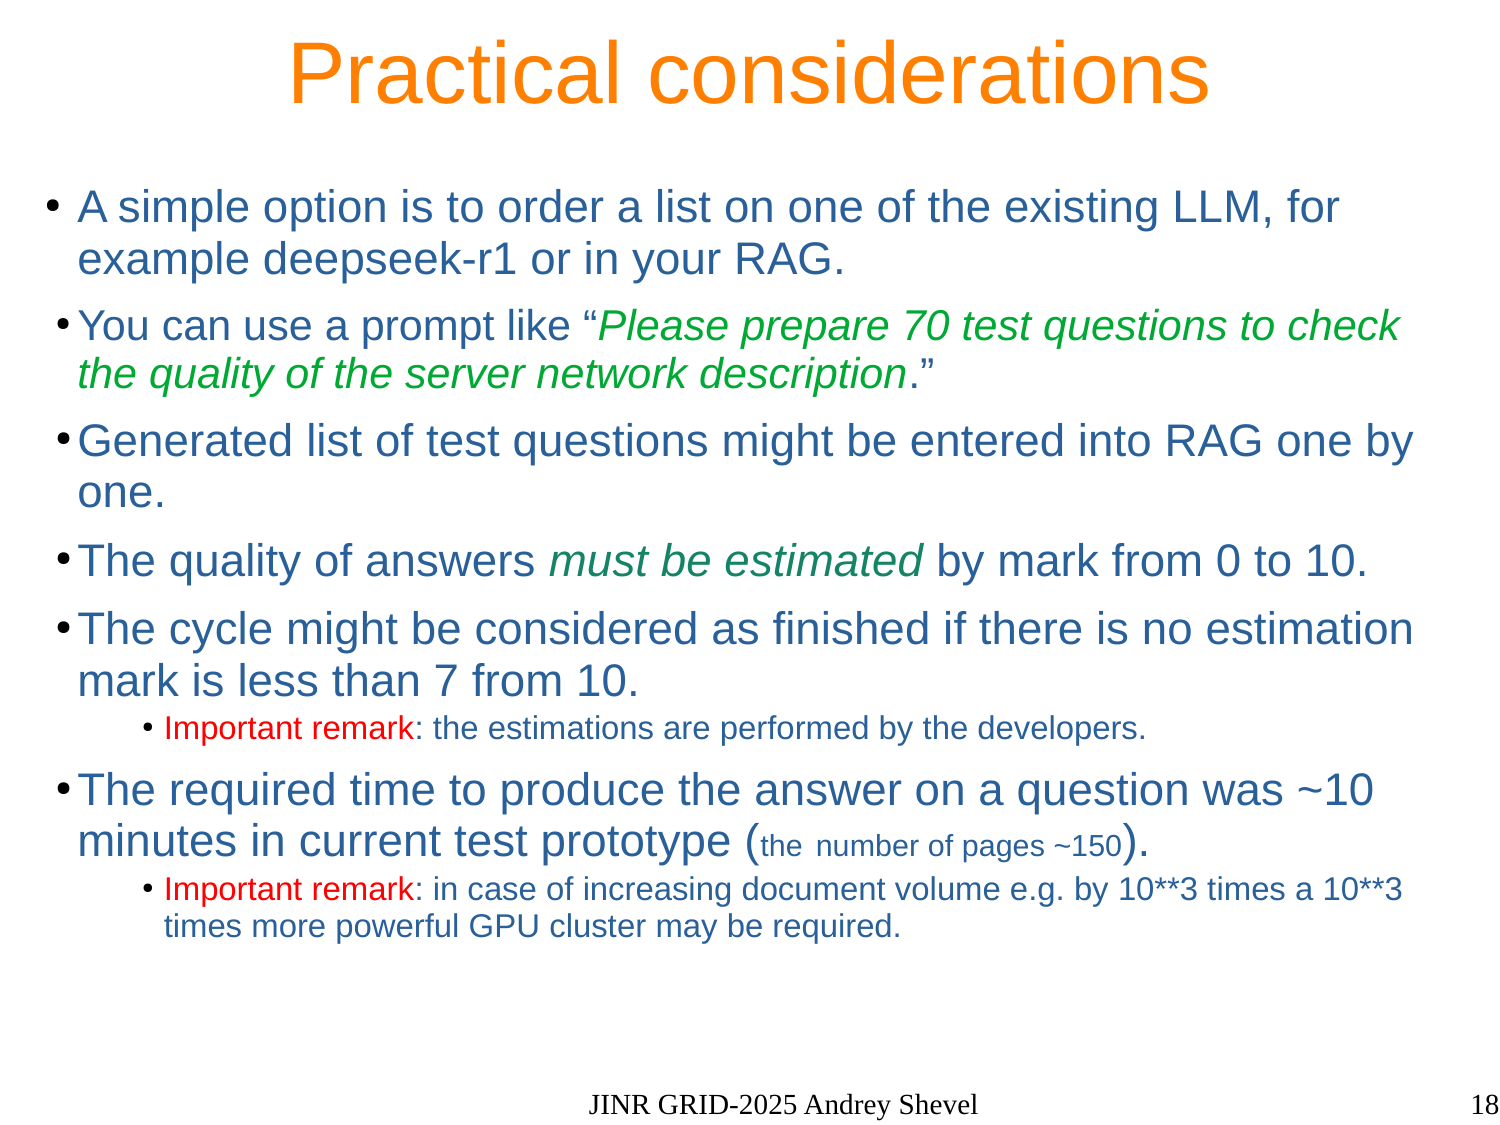

# Practical considerations
A simple option is to order a list on one of the existing LLM, for example deepseek-r1 or in your RAG.
You can use a prompt like “Please prepare 70 test questions to check the quality of the server network description.”
Generated list of test questions might be entered into RAG one by one.
The quality of answers must be estimated by mark from 0 to 10.
The cycle might be considered as finished if there is no estimation mark is less than 7 from 10.
Important remark: the estimations are performed by the developers.
The required time to produce the answer on a question was ~10 minutes in current test prototype (the number of pages ~150).
Important remark: in case of increasing document volume e.g. by 10**3 times a 10**3 times more powerful GPU cluster may be required.
18